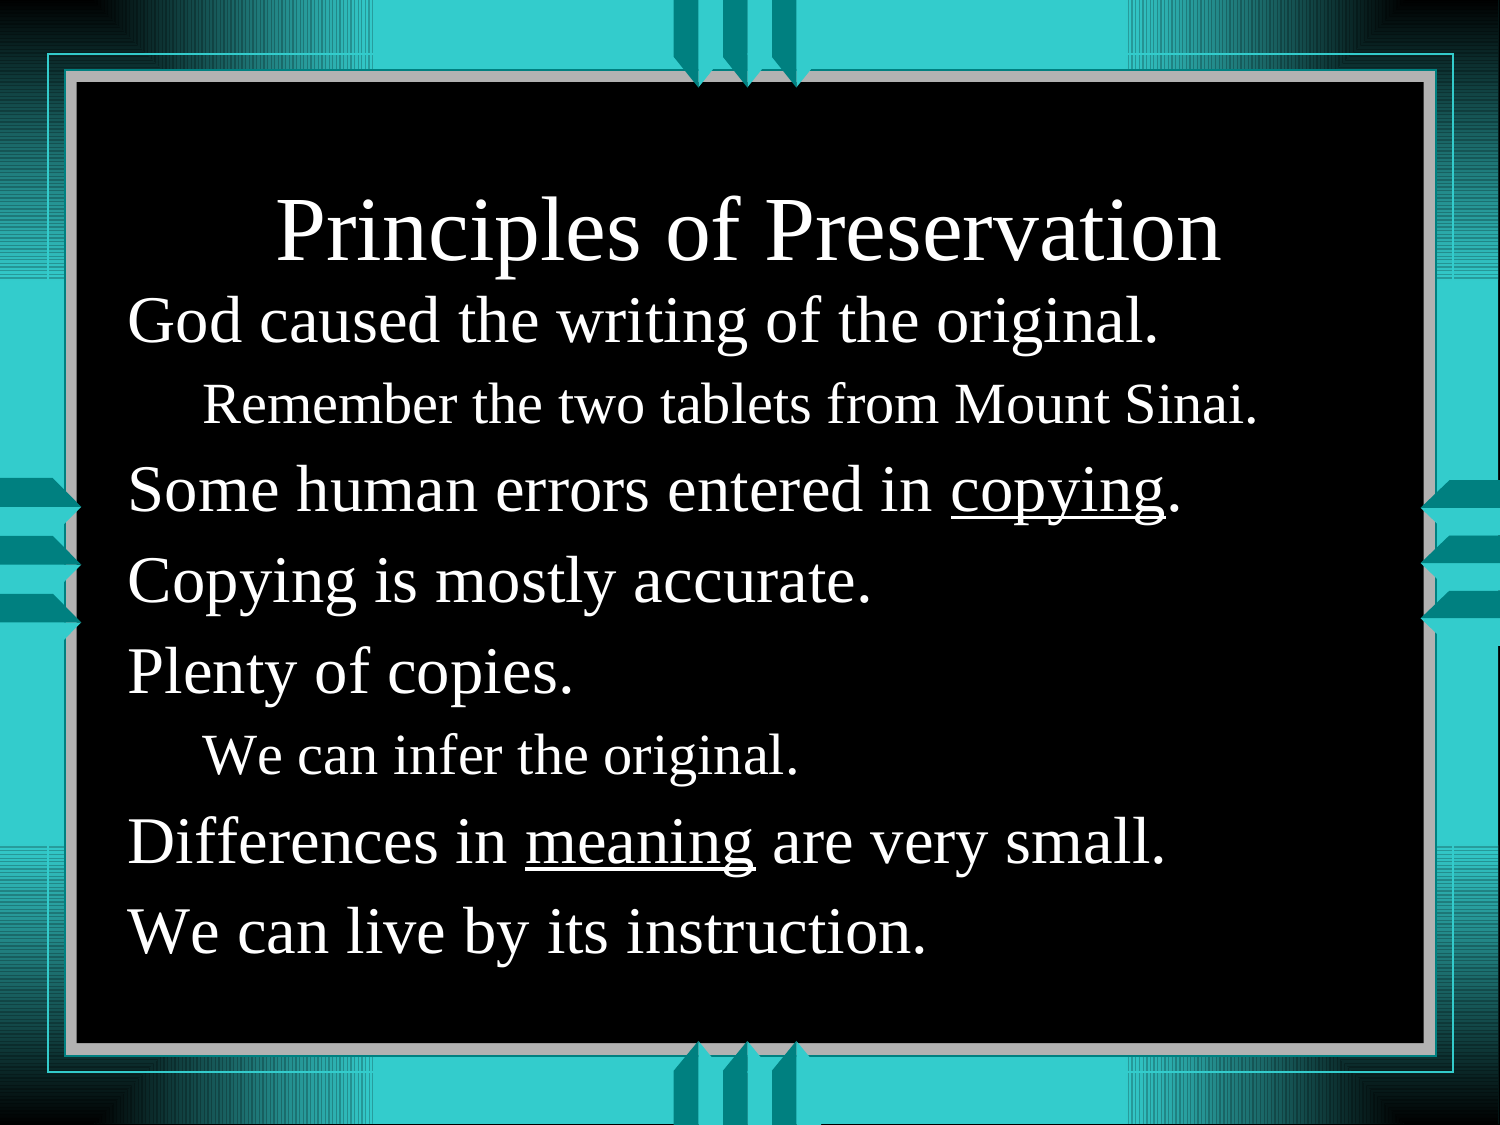

# Principles of Preservation
God caused the writing of the original.
Remember the two tablets from Mount Sinai.
Some human errors entered in copying.
Copying is mostly accurate.
Plenty of copies.
We can infer the original.
Differences in meaning are very small.
We can live by its instruction.